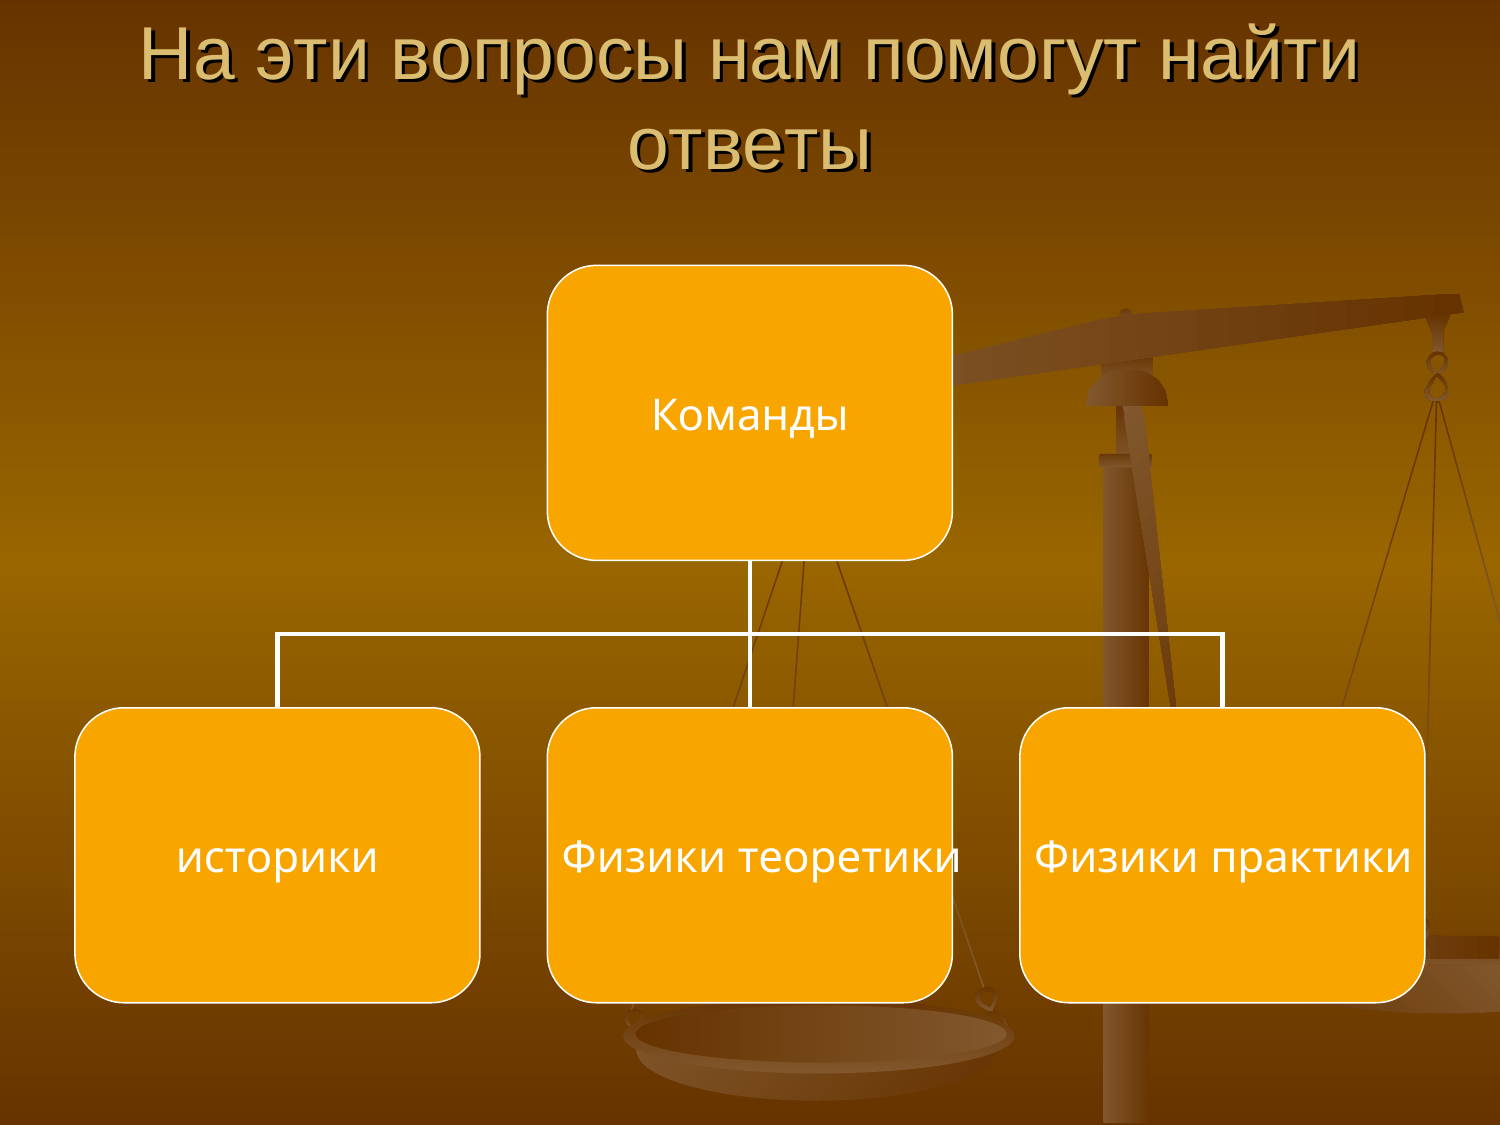

# На эти вопросы нам помогут найти ответы
Команды
историки
Физики теоретики
Физики практики